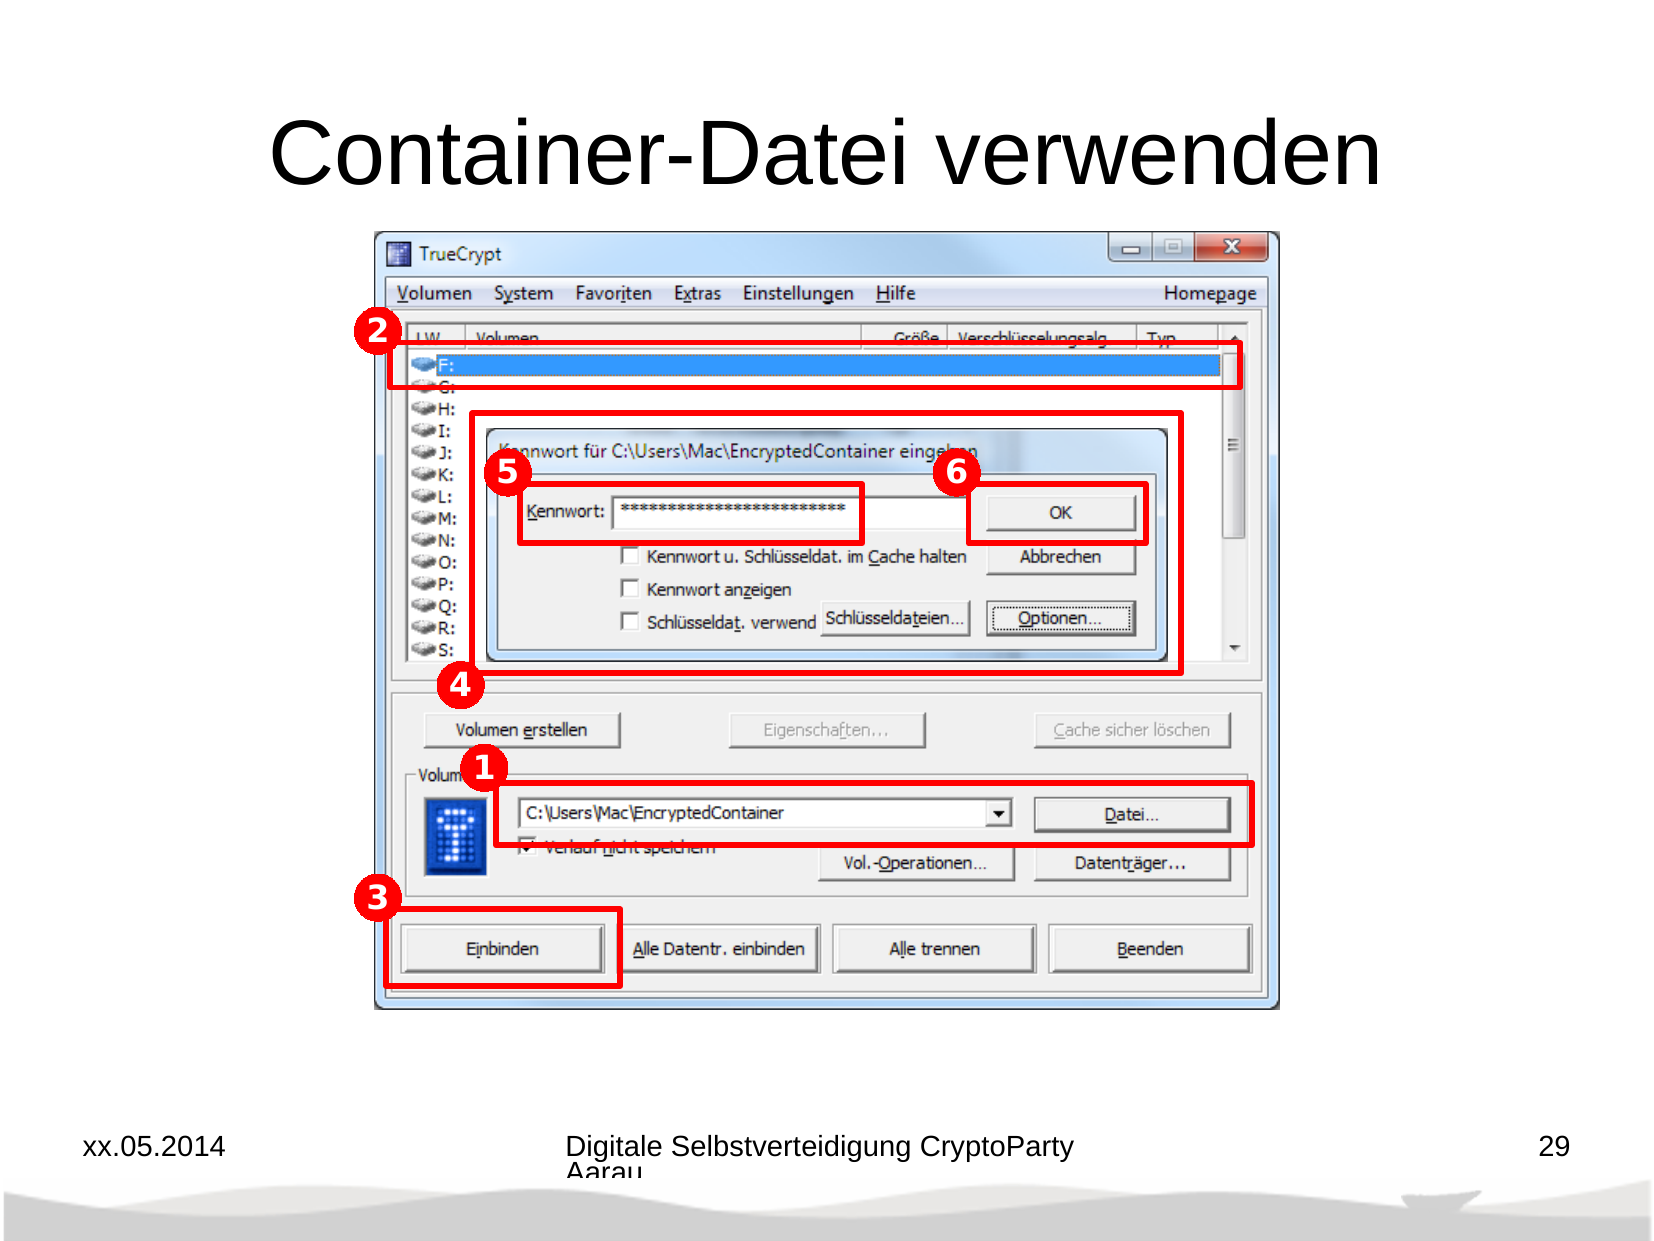

# Container-Datei verwenden
2
5
6
4
1
3
xx.05.2014
Digitale Selbstverteidigung CryptoParty Aarau
29